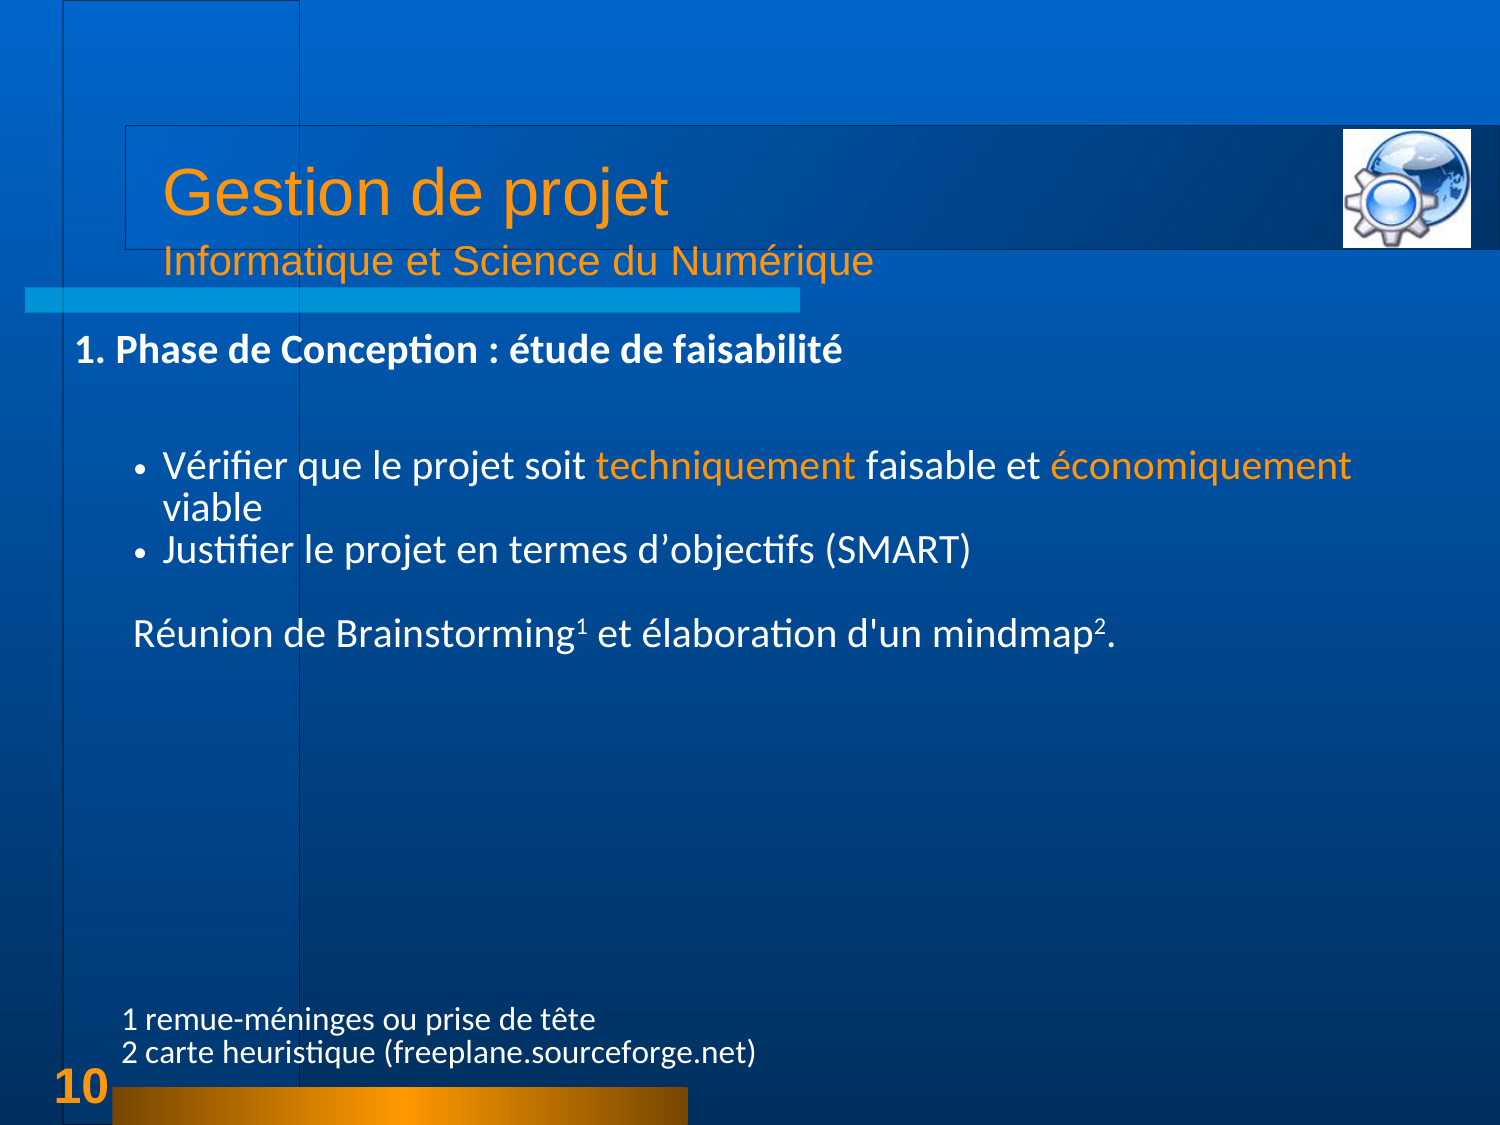

1. Phase de Conception : étude de faisabilité
Vérifier que le projet soit techniquement faisable et économiquement viable
Justifier le projet en termes d’objectifs (SMART)
Réunion de Brainstorming1 et élaboration d'un mindmap2.
1 remue-méninges ou prise de tête
2 carte heuristique (freeplane.sourceforge.net)